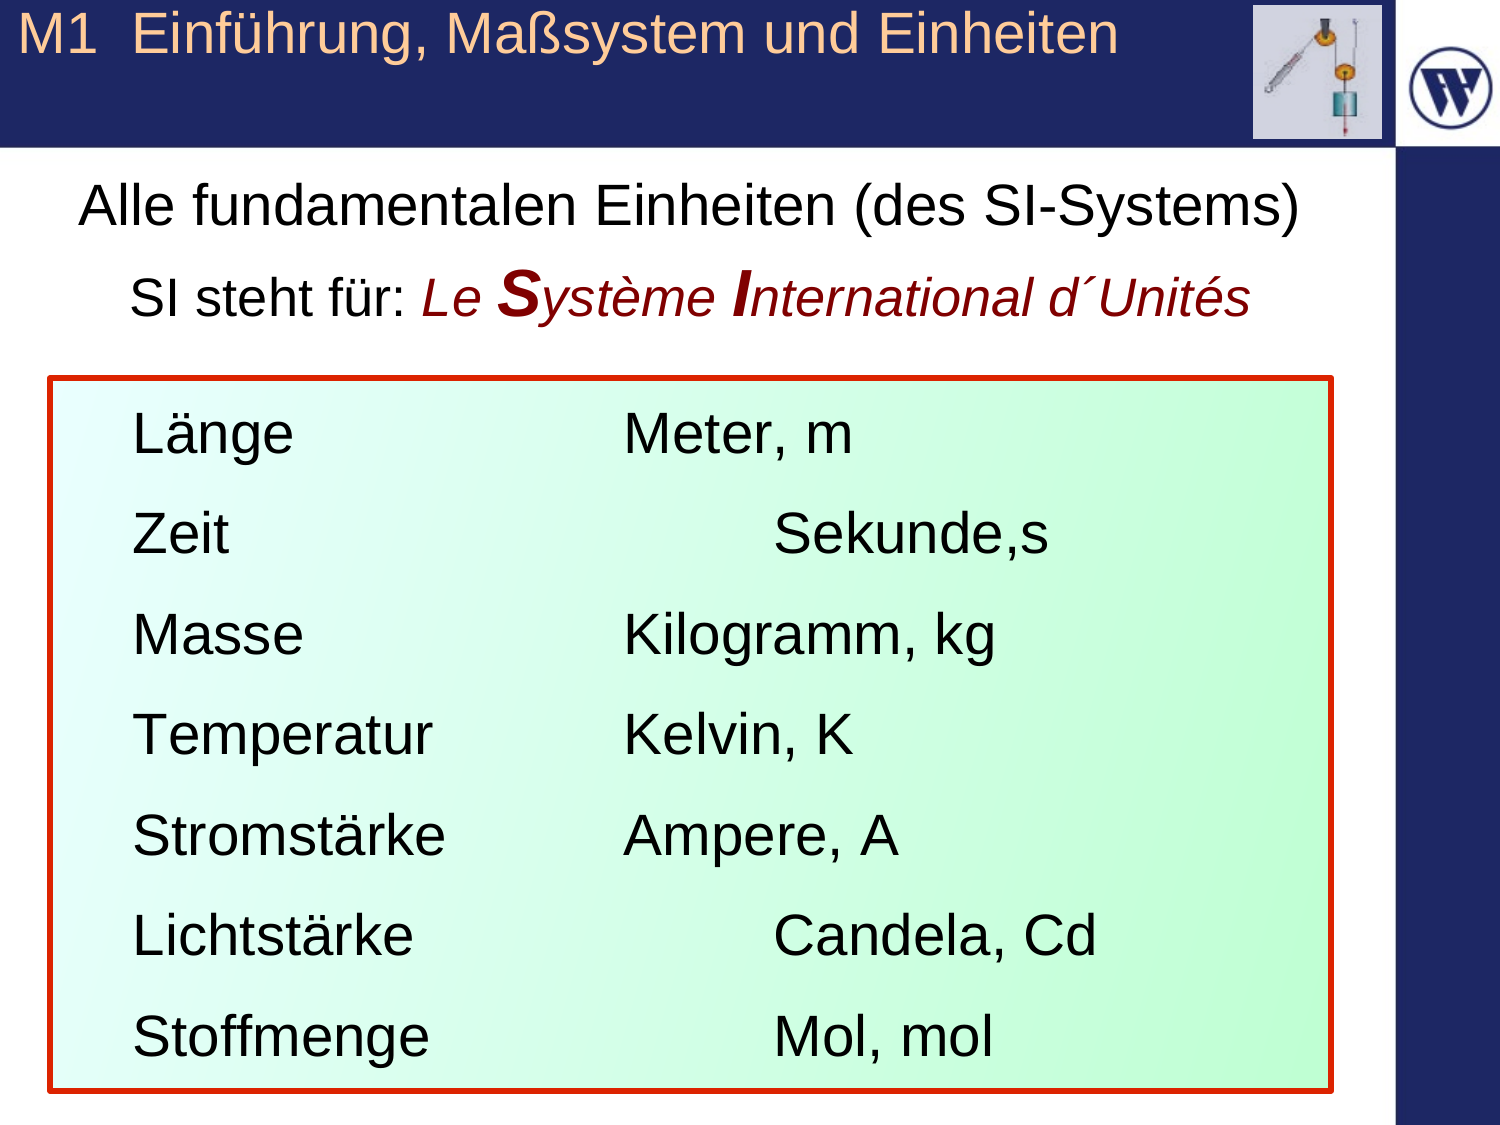

Alle fundamentalen Einheiten (des SI-Systems)
SI steht für: Le Système International d´Unités
Länge			Meter, m
Zeit				Sekunde,s
Masse			Kilogramm, kg
Temperatur		Kelvin, K
Stromstärke		Ampere, A
Lichtstärke			Candela, Cd
Stoffmenge			Mol, mol
8